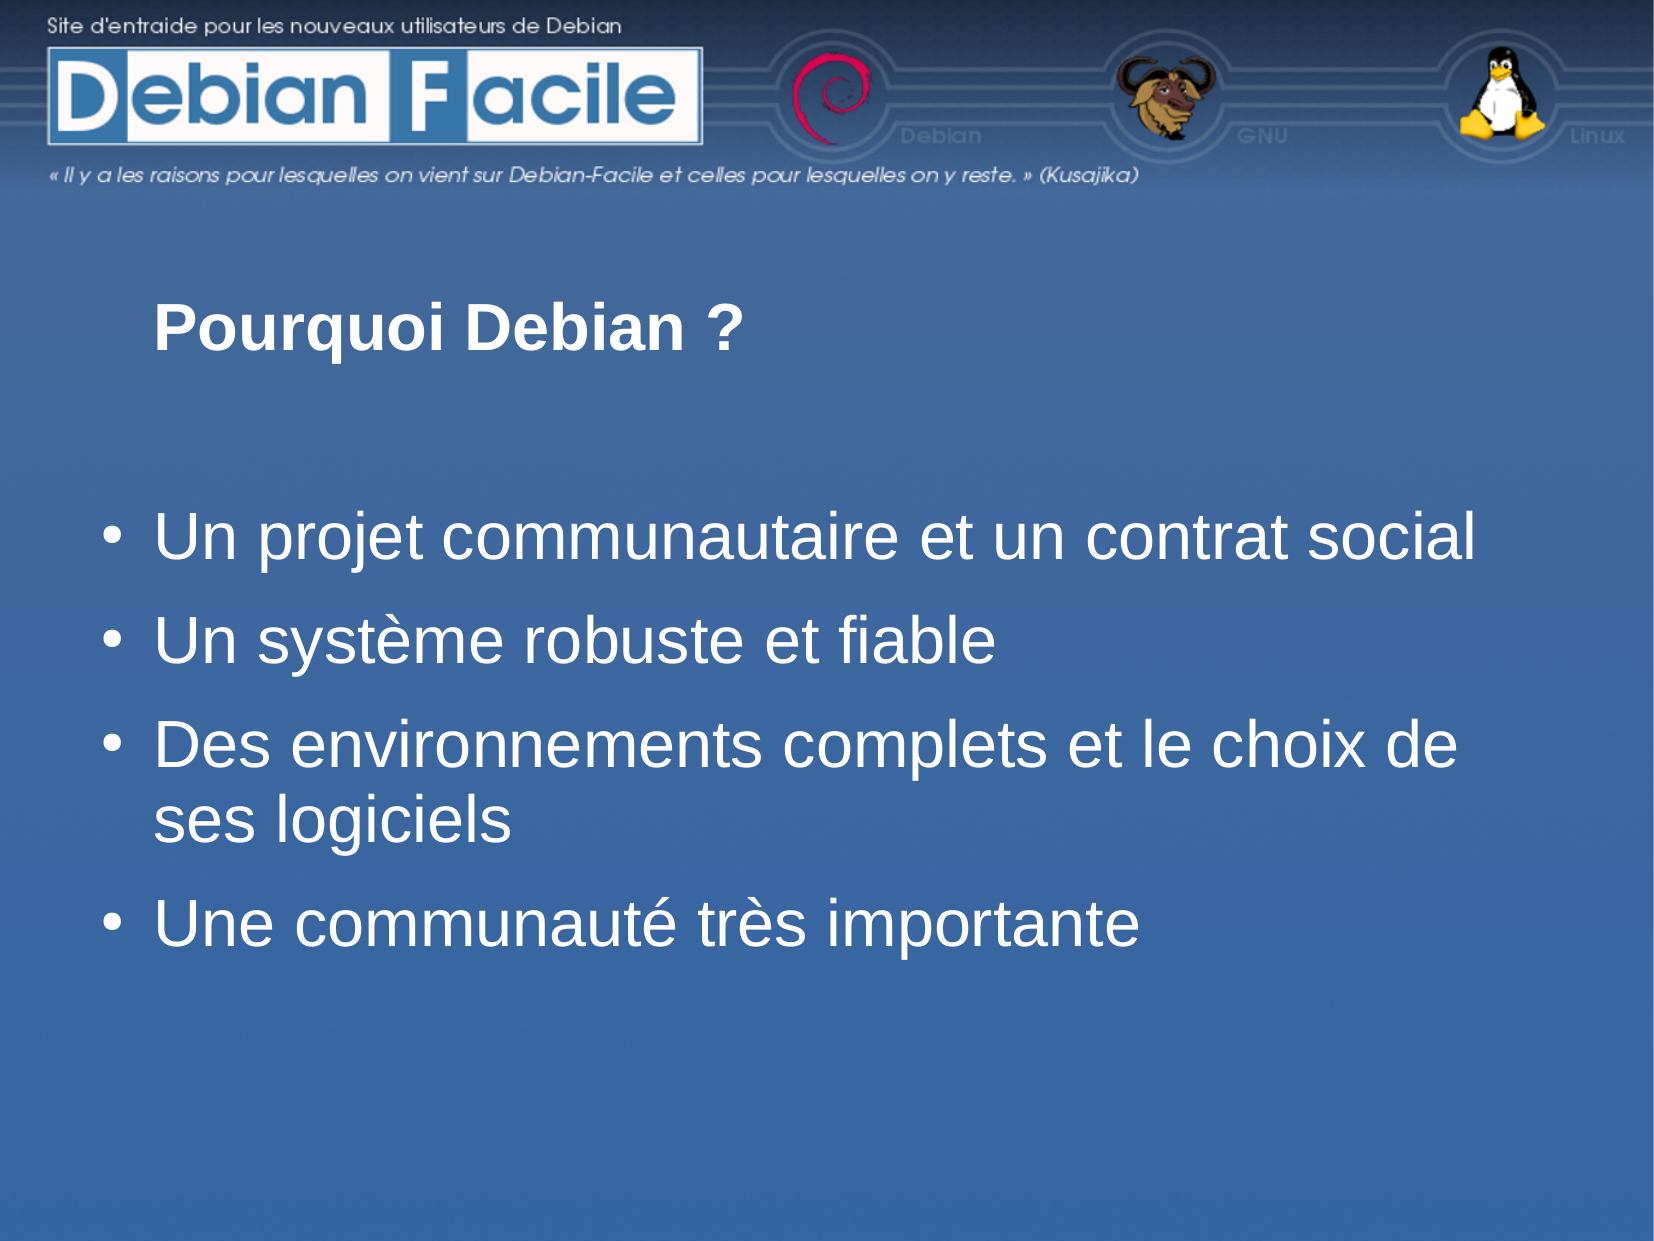

#
Pourquoi Debian ?
Un projet communautaire et un contrat social
Un système robuste et fiable
Des environnements complets et le choix de ses logiciels
Une communauté très importante